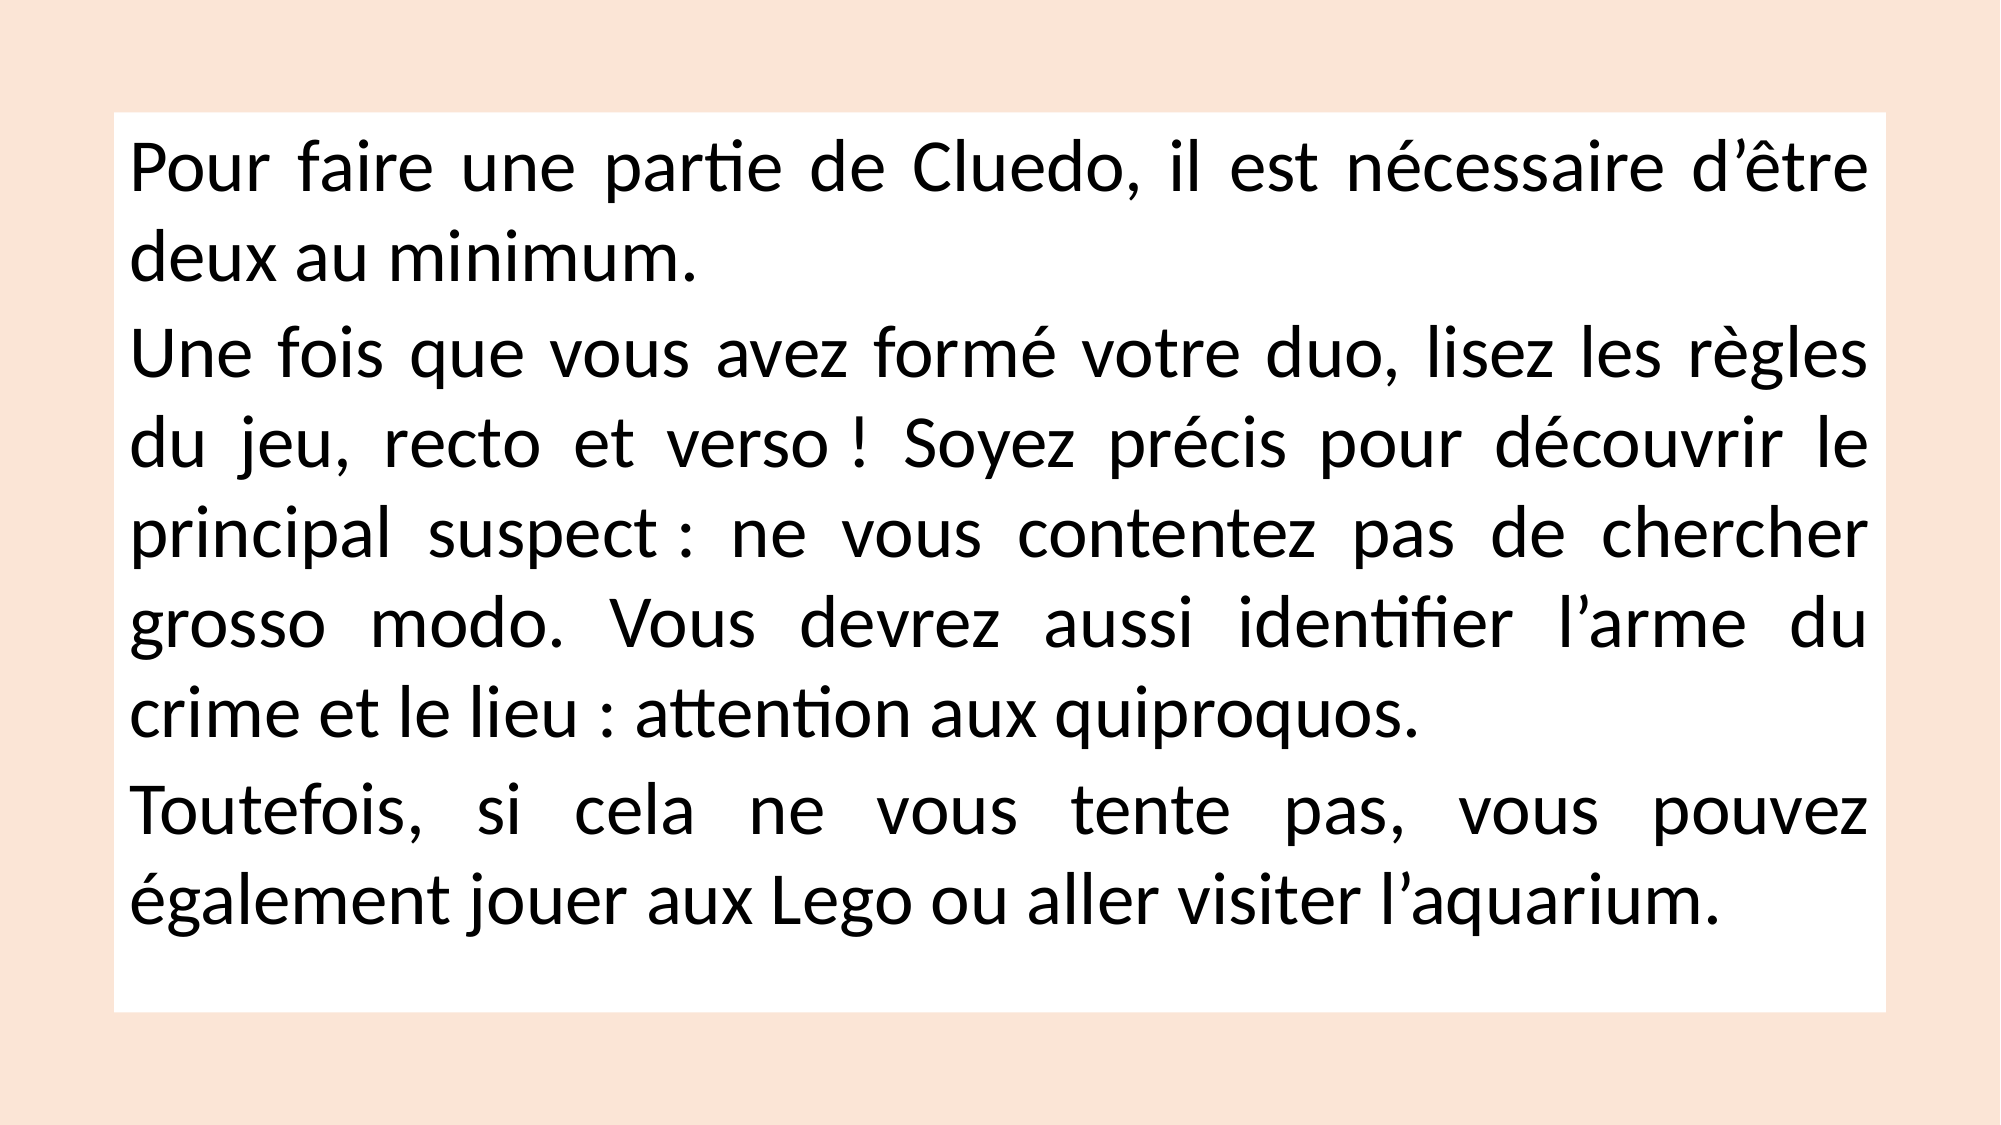

# Pour faire une partie de Cluedo, il est nécessaire d’être deux au minimum.
Une fois que vous avez formé votre duo, lisez les règles du jeu, recto et verso ! Soyez précis pour découvrir le principal suspect : ne vous contentez pas de chercher grosso modo. Vous devrez aussi identifier l’arme du crime et le lieu : attention aux quiproquos.
Toutefois, si cela ne vous tente pas, vous pouvez également jouer aux Lego ou aller visiter l’aquarium.